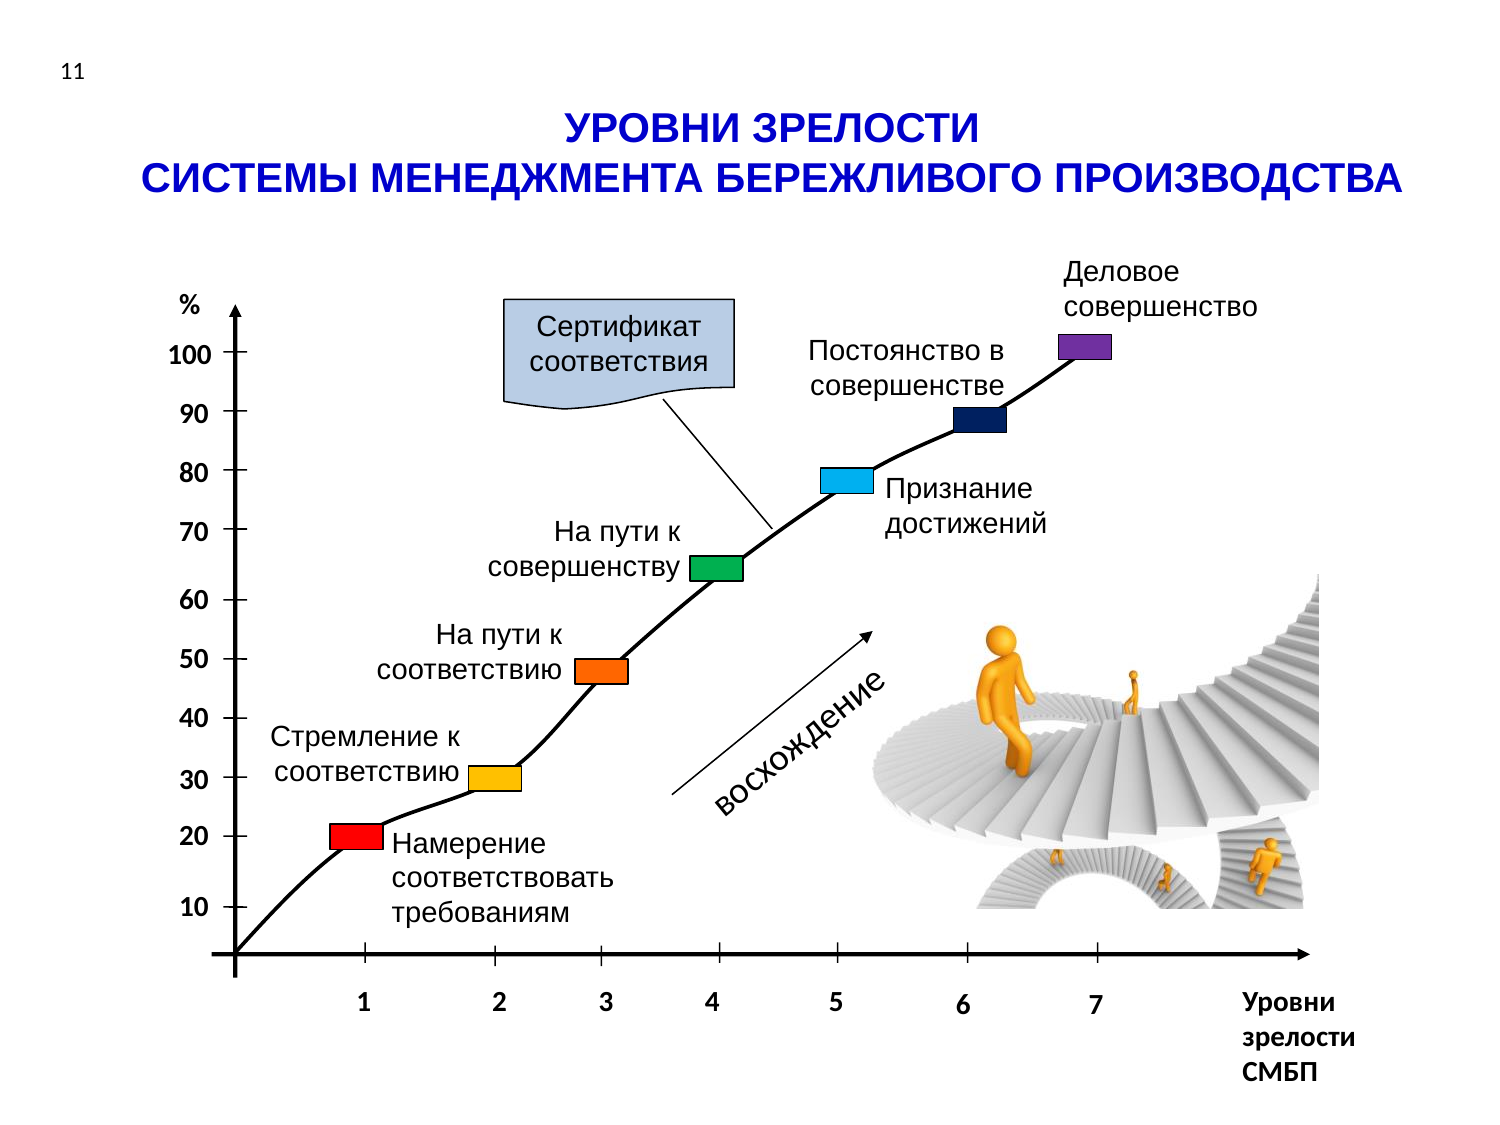

УРОВНИ ЗРЕЛОСТИ
СИСТЕМЫ МЕНЕДЖМЕНТА БЕРЕЖЛИВОГО ПРОИЗВОДСТВА
Деловое совершенство
%
Сертификат
соответствия
Постоянство в совершенстве
100
90
80
Признание достижений
На пути к совершенству
70
60
На пути к соответствию
50
40
восхождение
Стремление к соответствию
30
20
Намерение соответствовать требованиям
10
1
2
3
4
5
Уровни зрелости СМБП
6
7